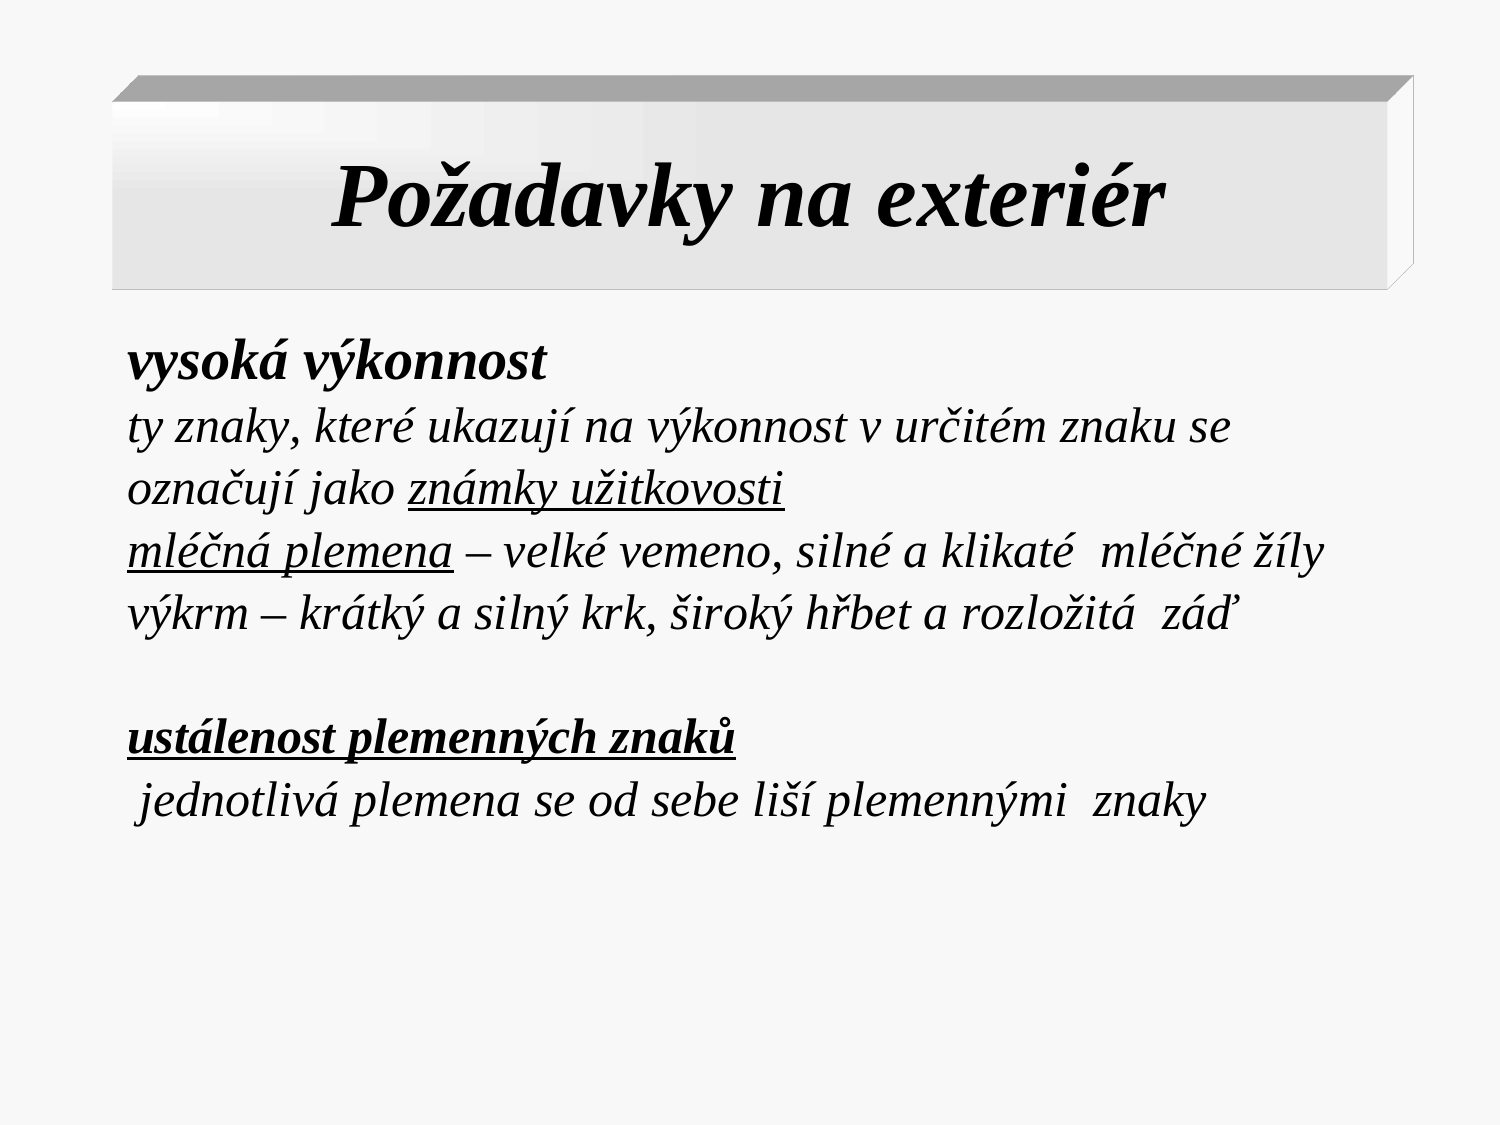

Požadavky na exteriér
#
vysoká výkonnost
ty znaky, které ukazují na výkonnost v určitém znaku se
označují jako známky užitkovosti
mléčná plemena – velké vemeno, silné a klikaté mléčné žíly
výkrm – krátký a silný krk, široký hřbet a rozložitá záď
ustálenost plemenných znaků
 jednotlivá plemena se od sebe liší plemennými znaky